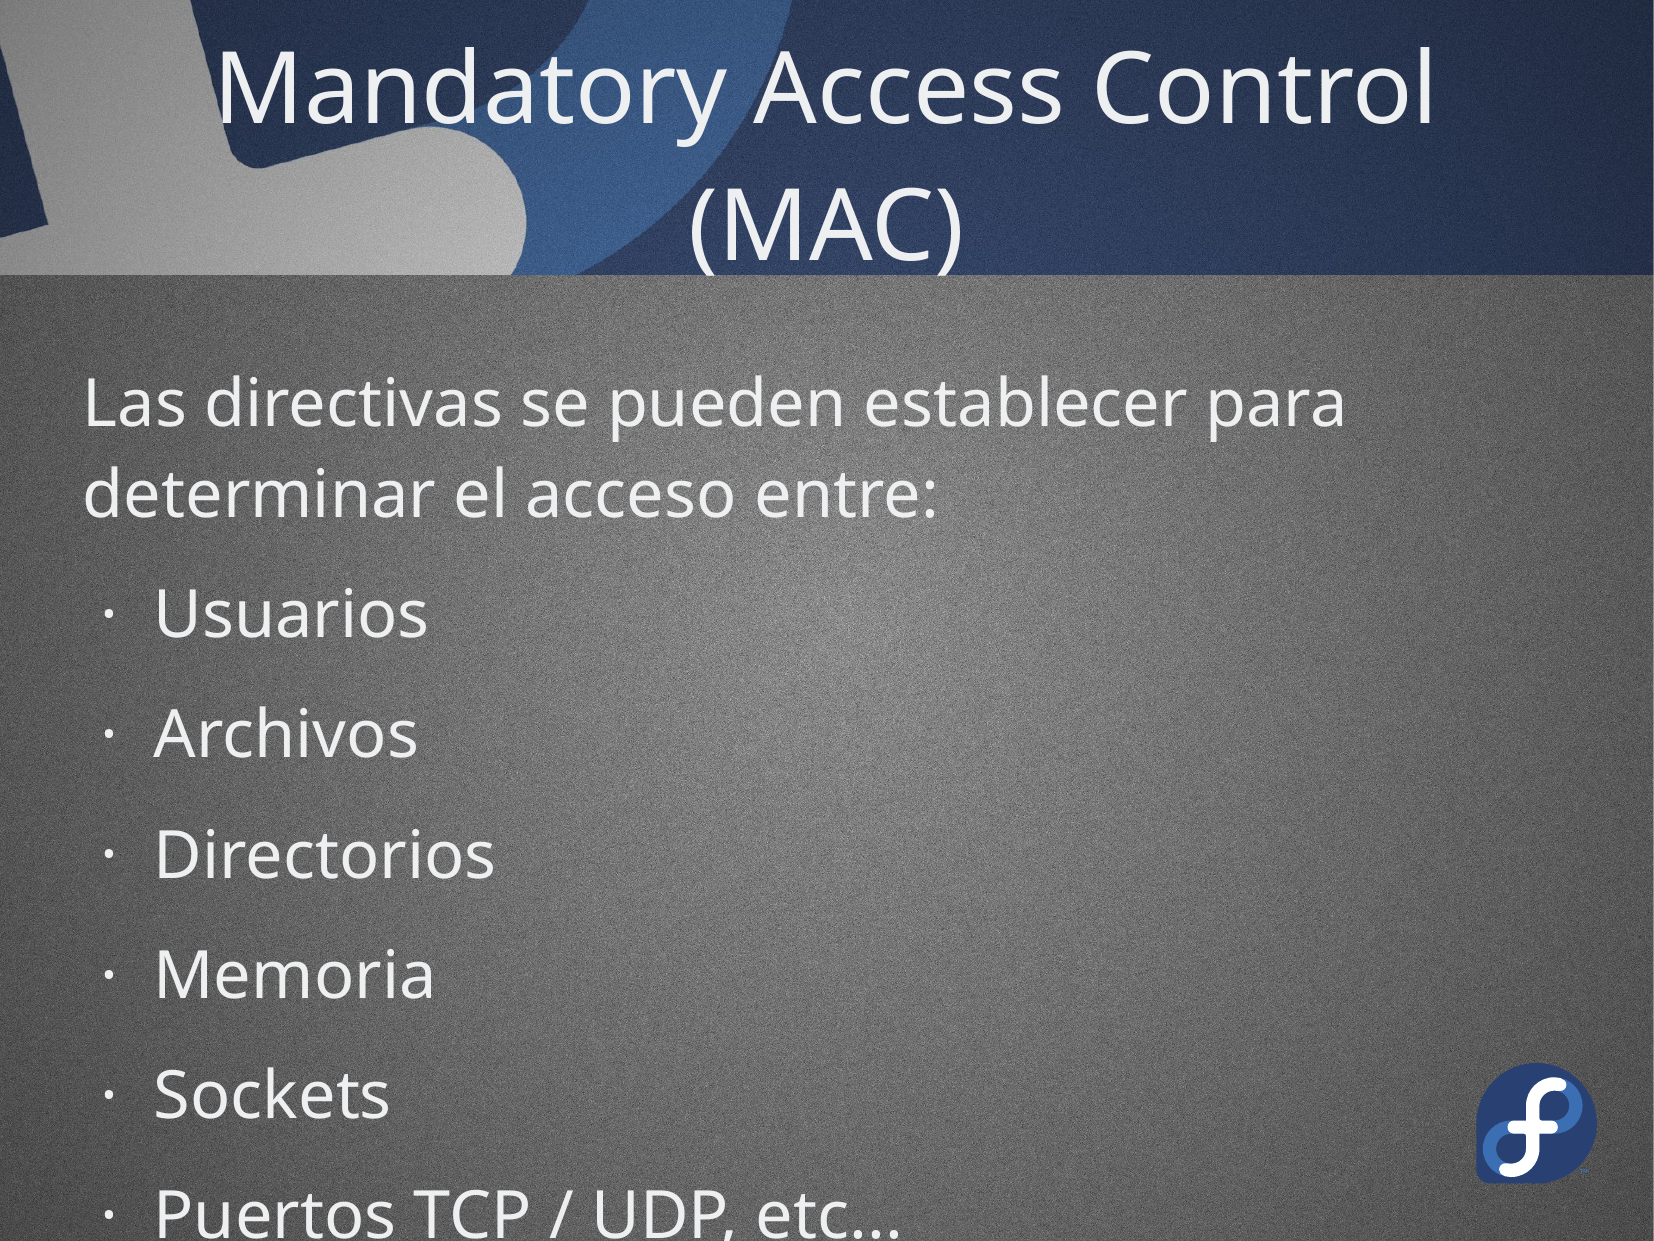

# Mandatory Access Control (MAC)
Las directivas se pueden establecer para determinar el acceso entre:
Usuarios
Archivos
Directorios
Memoria
Sockets
Puertos TCP / UDP, etc...